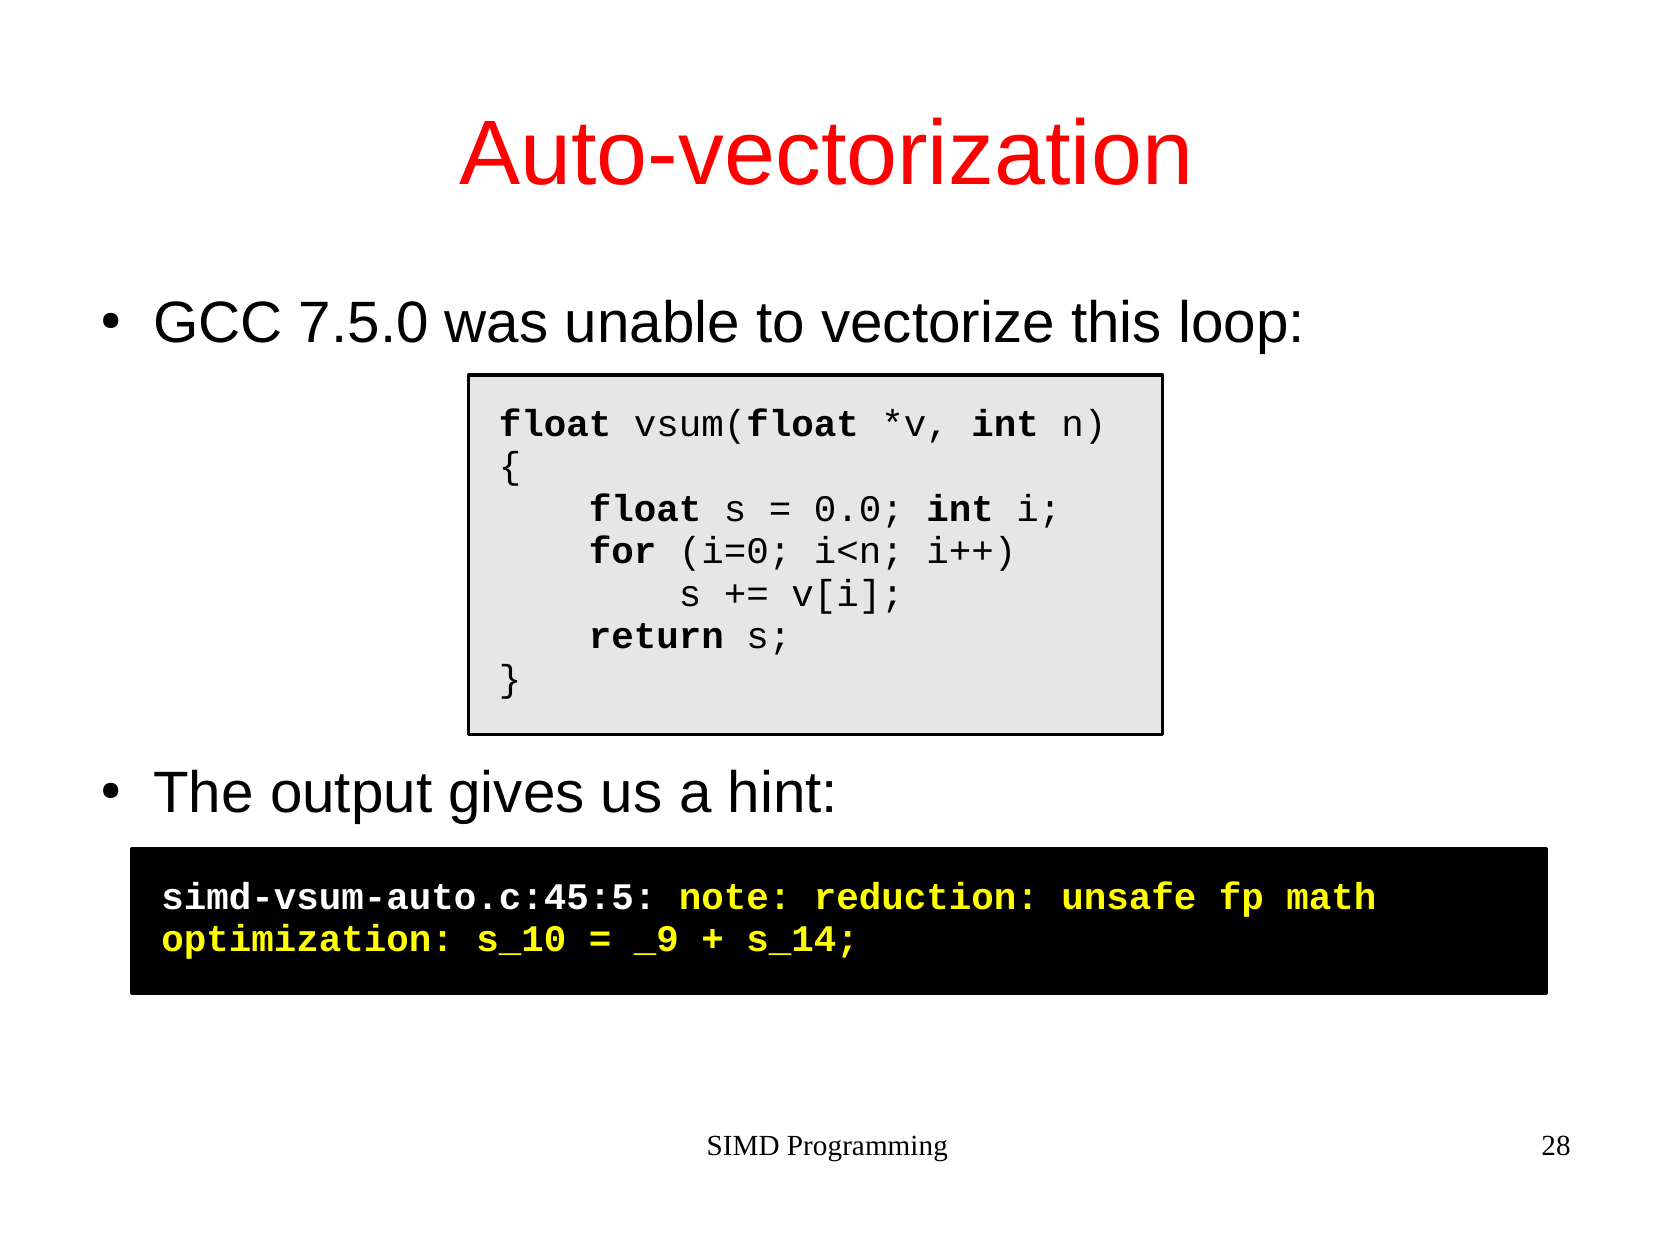

# Auto-vectorization
GCC 7.5.0 was unable to vectorize this loop:
The output gives us a hint:
float vsum(float *v, int n)
{
 float s = 0.0; int i;
 for (i=0; i<n; i++)
 s += v[i];
 return s;
}
simd-vsum-auto.c:45:5: note: reduction: unsafe fp math optimization: s_10 = _9 + s_14;
SIMD Programming
28